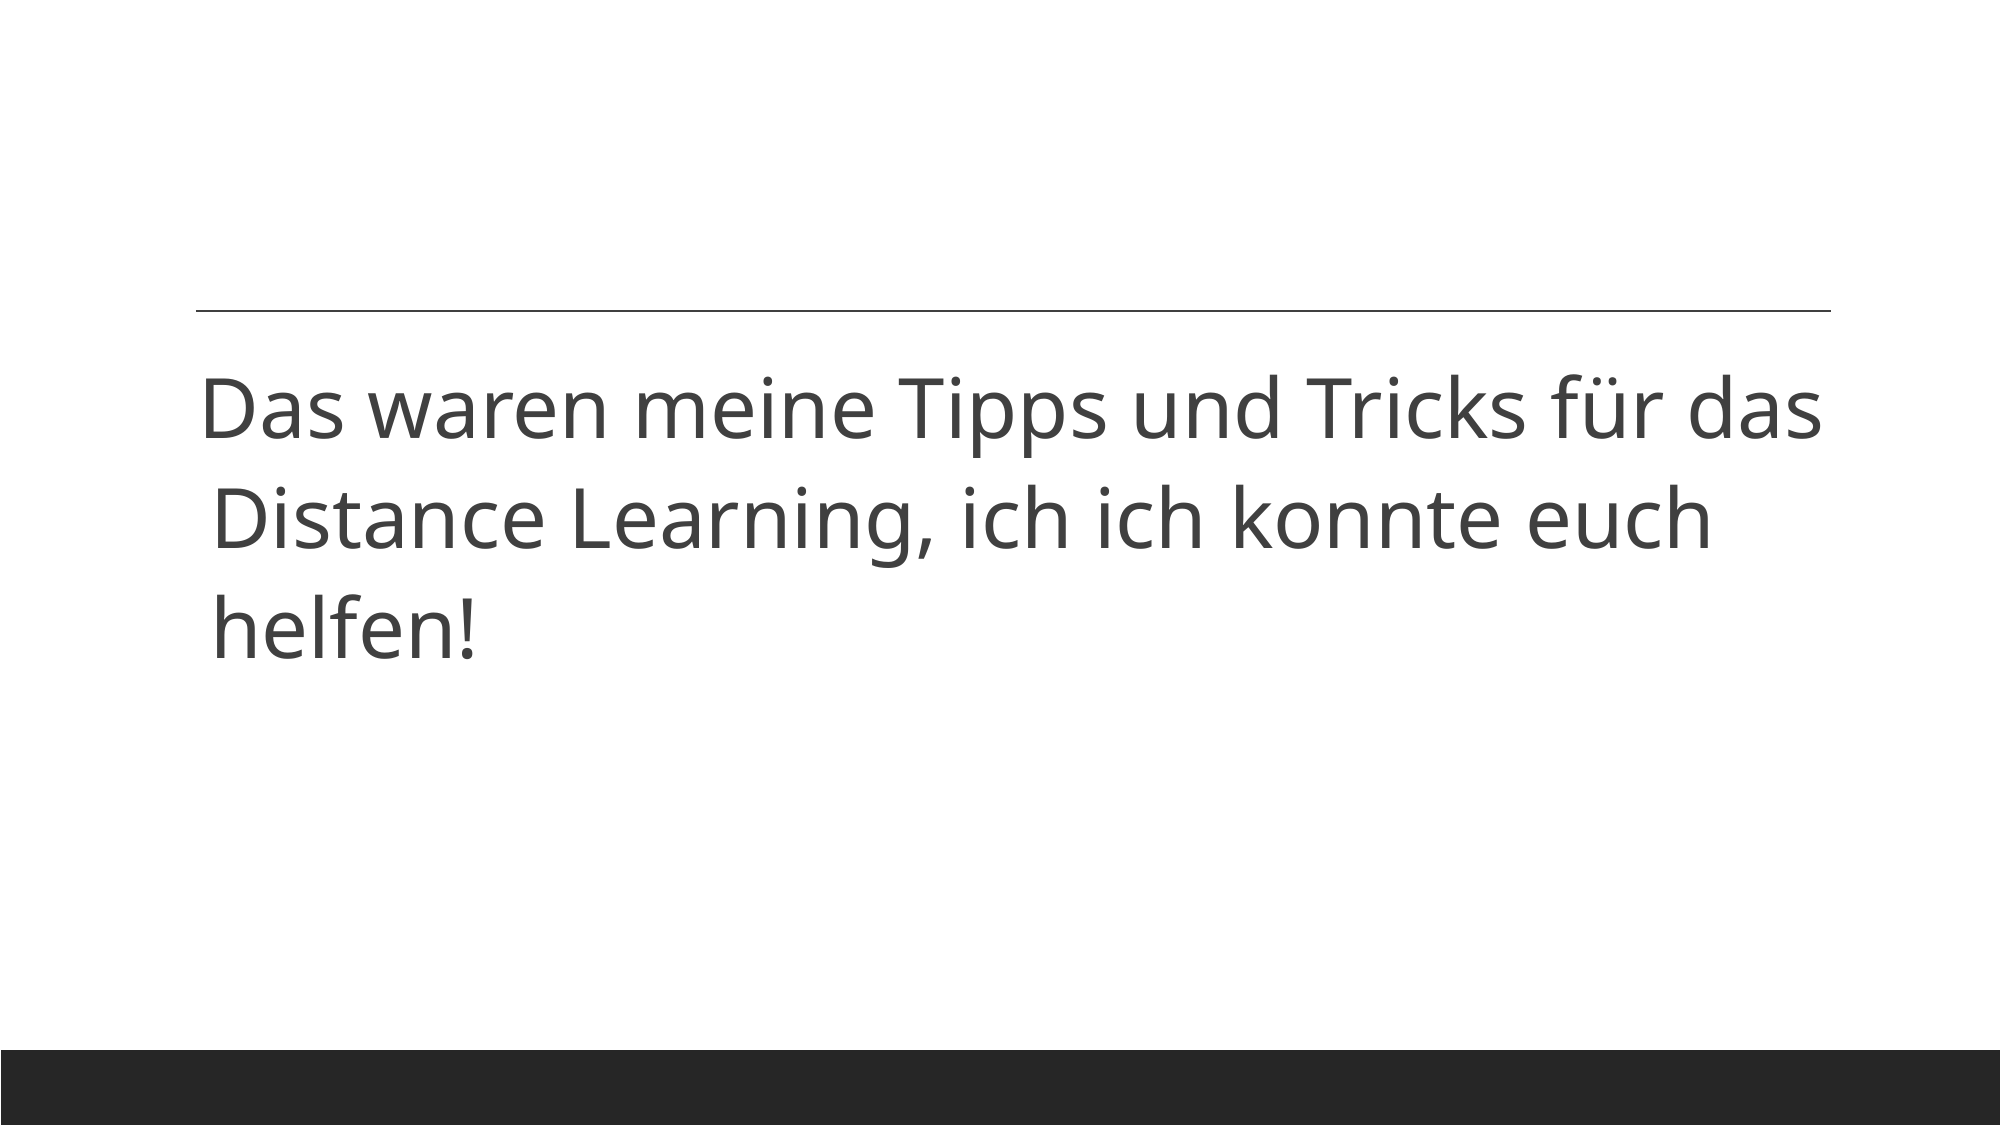

# Das waren meine Tipps und Tricks für das Distance Learning, ich ich konnte euch helfen!